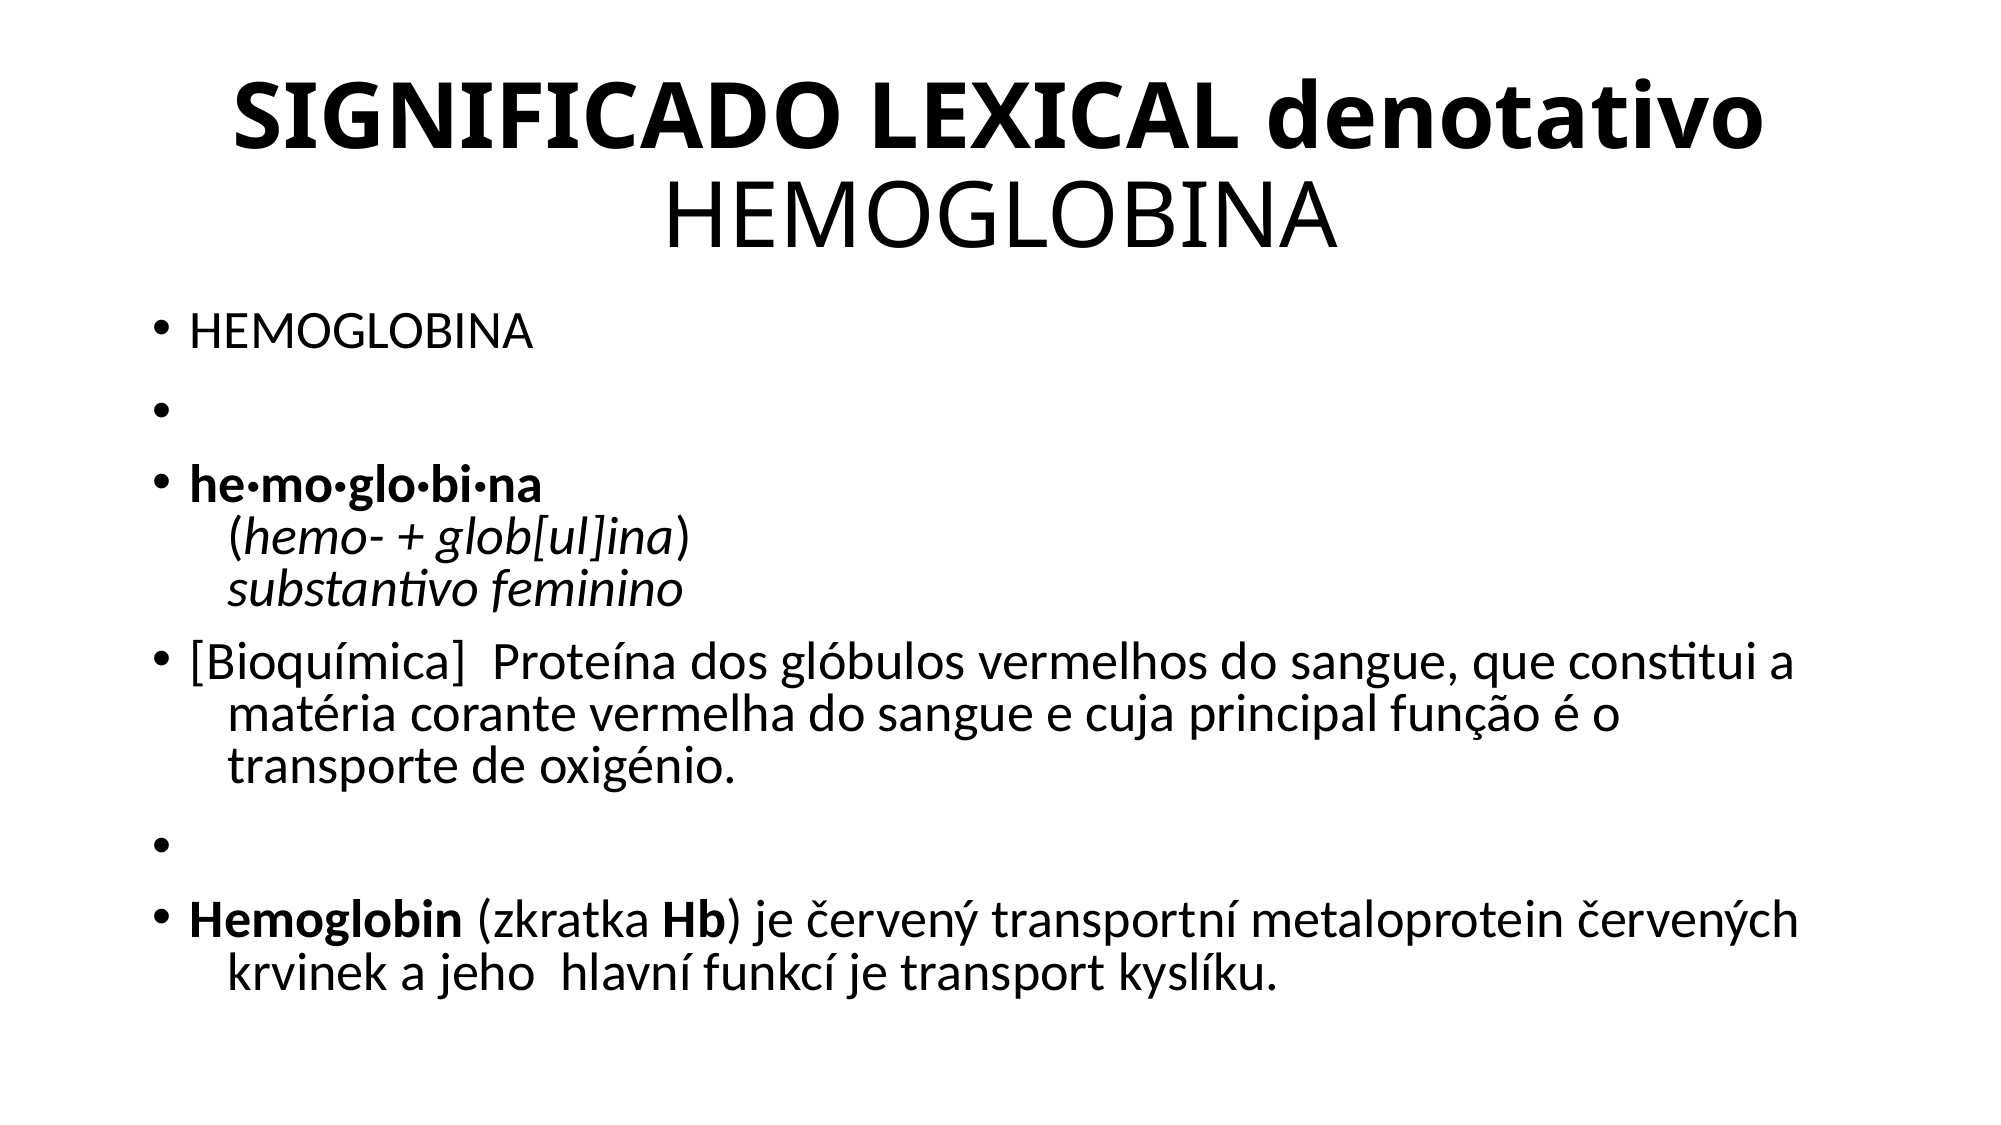

# SIGNIFICADO LEXICAL denotativo HEMOGLOBINA
HEMOGLOBINA
he·mo·glo·bi·na
(hemo- + glob[ul]ina)
substantivo feminino
[Bioquímica]  Proteína dos glóbulos vermelhos do sangue, que constitui a matéria corante vermelha do sangue e cuja principal função é o transporte de oxigénio.
Hemoglobin (zkratka Hb) je červený transportní metaloprotein červených krvinek a jeho hlavní funkcí je transport kyslíku.